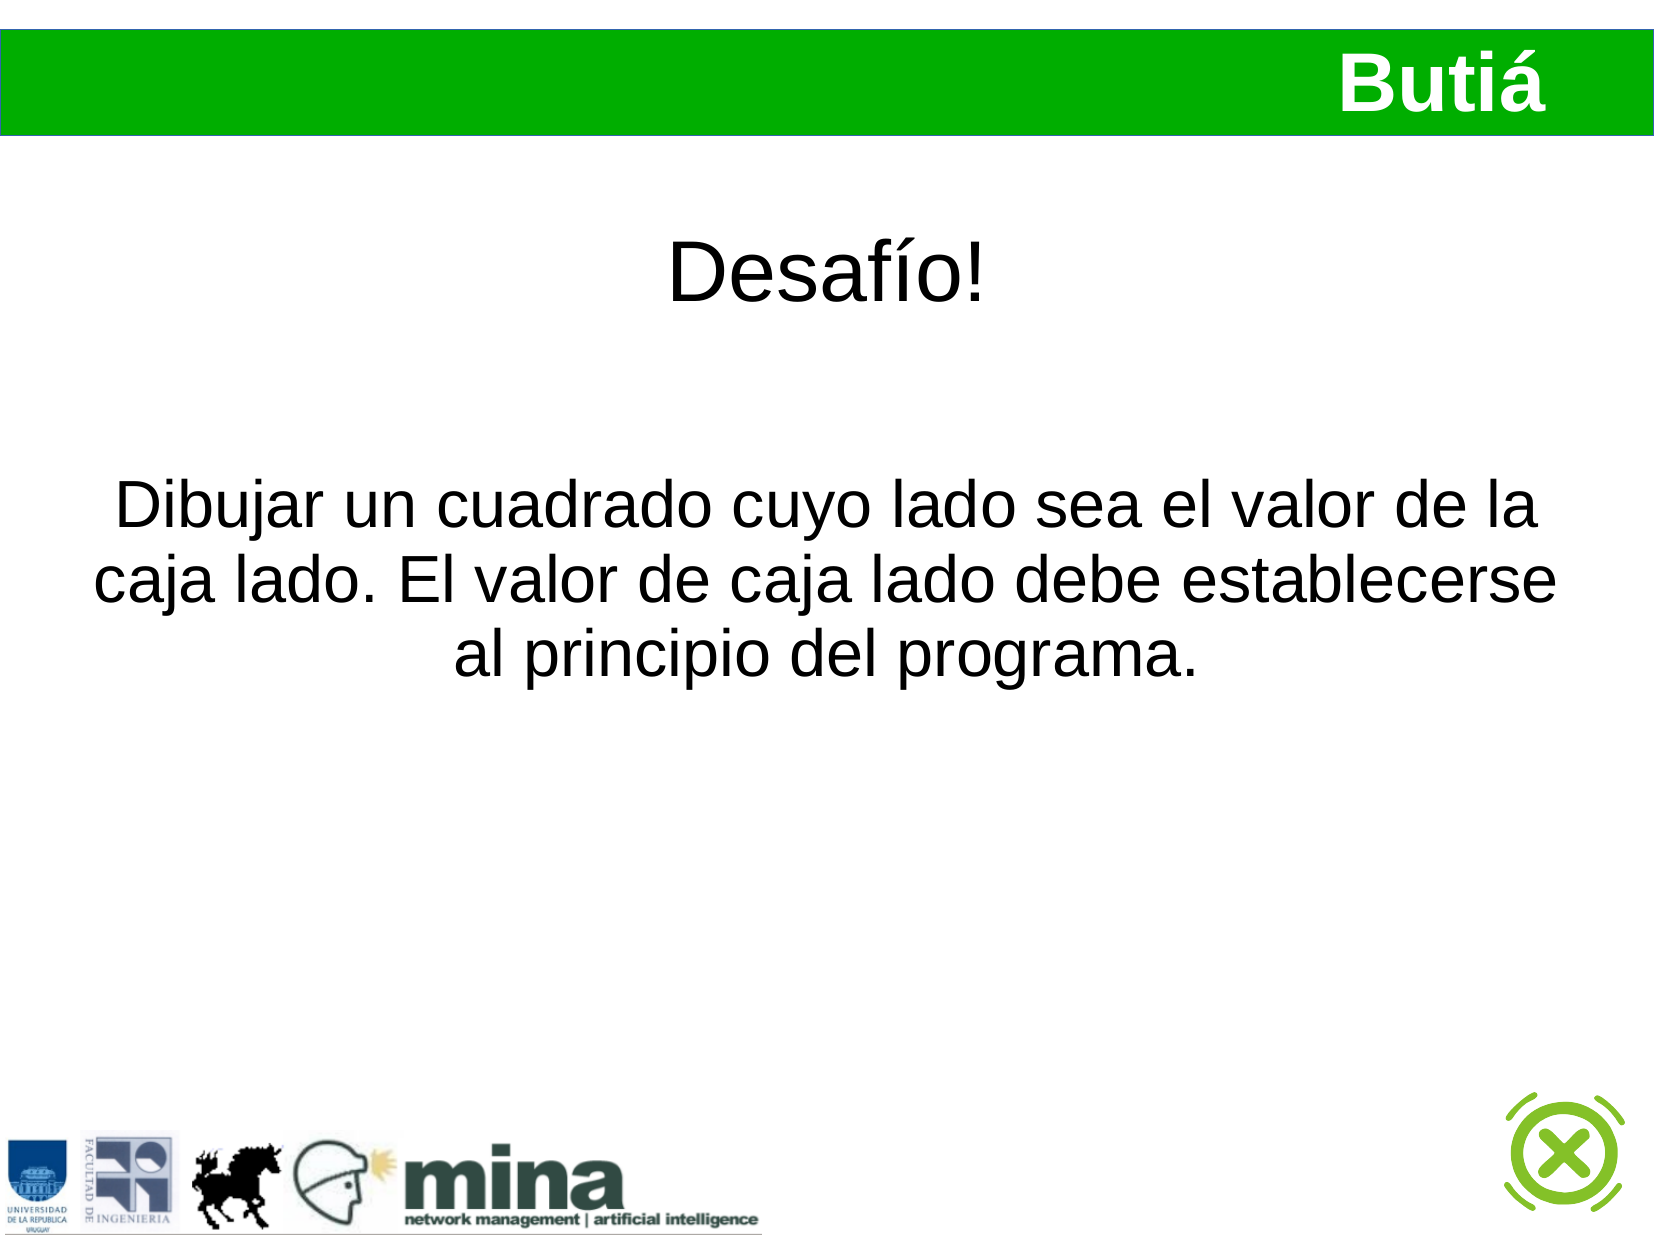

Dibujar un cuadrado cuyo lado sea el valor de la caja lado. El valor de caja lado debe establecerse al principio del programa.
# Desafío!